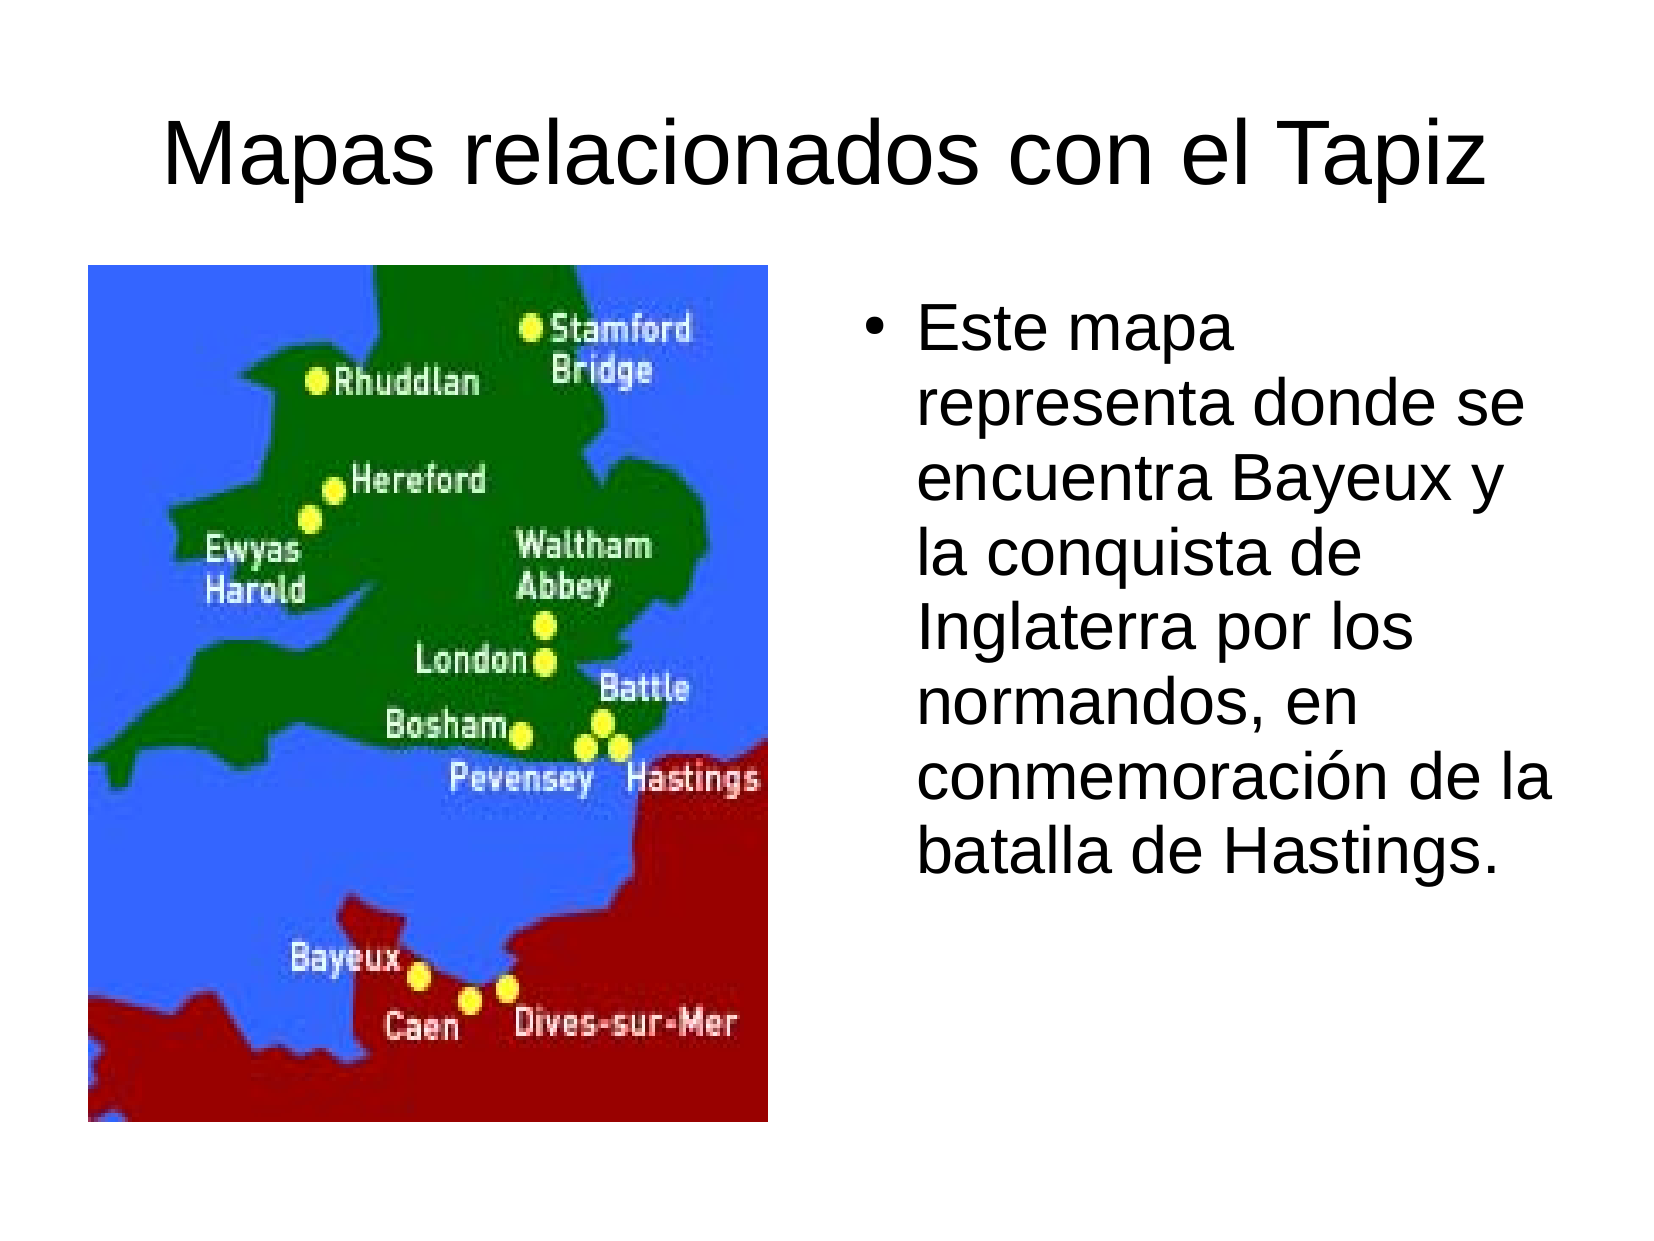

# Mapas relacionados con el Tapiz
Este mapa representa donde se encuentra Bayeux y la conquista de Inglaterra por los normandos, en conmemoración de la batalla de Hastings.